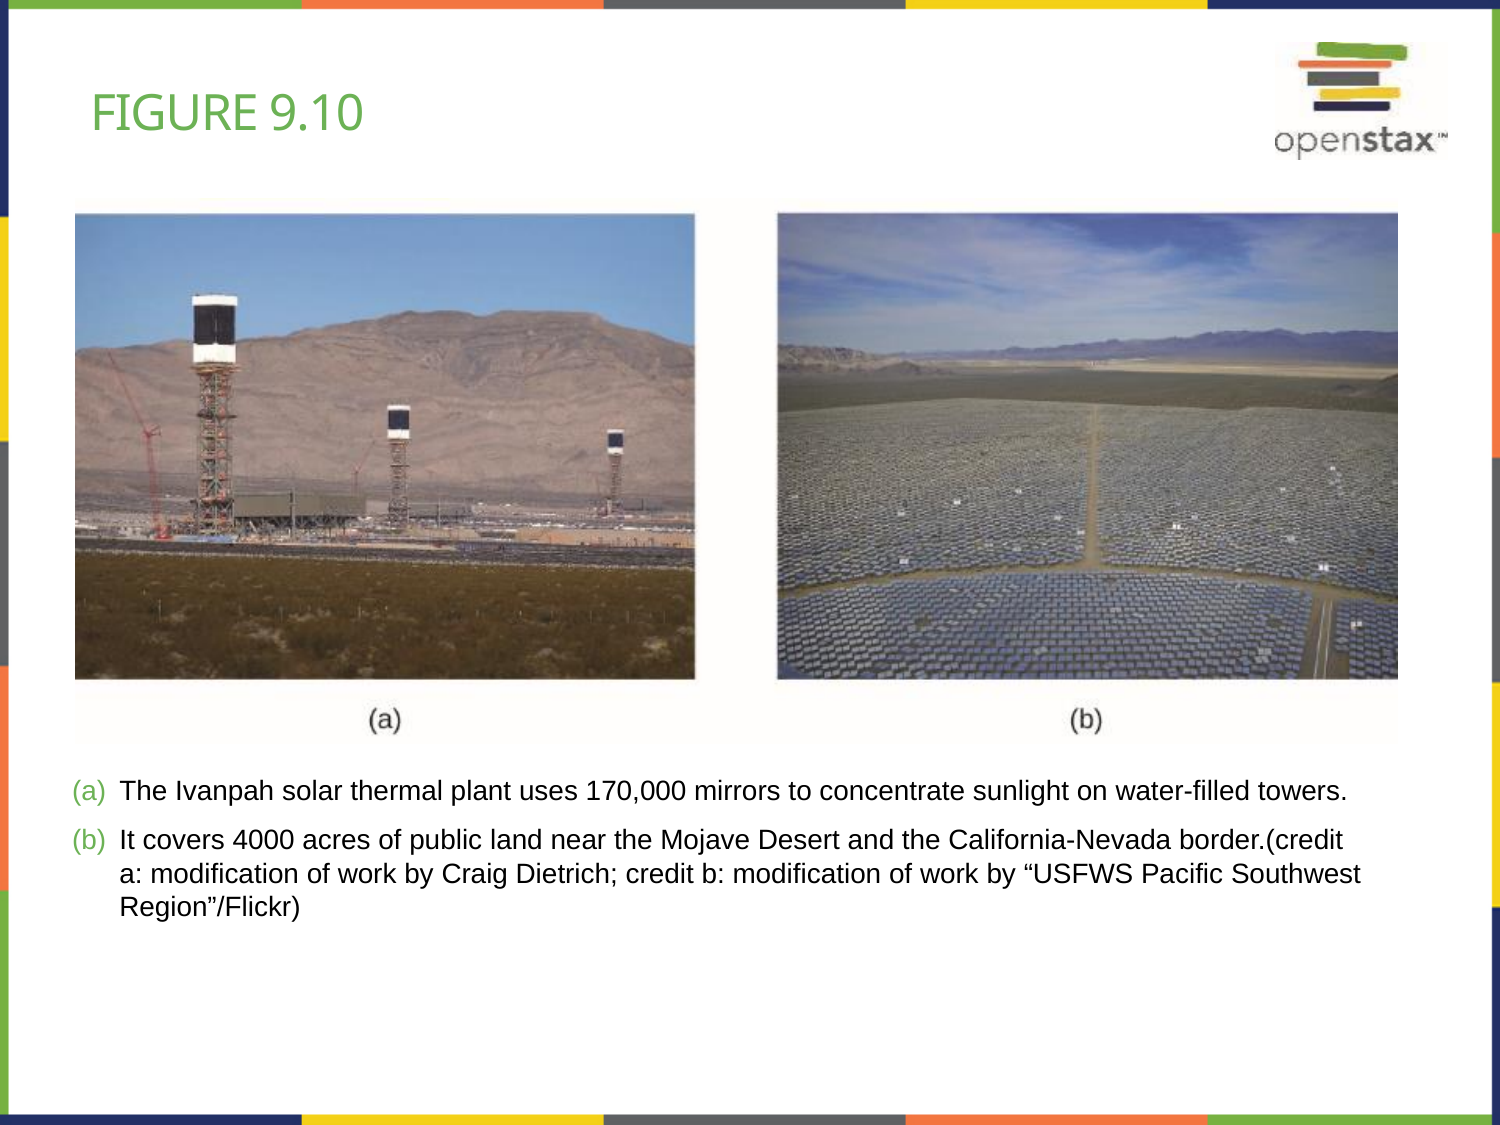

# Figure 9.10
The Ivanpah solar thermal plant uses 170,000 mirrors to concentrate sunlight on water-filled towers.
It covers 4000 acres of public land near the Mojave Desert and the California-Nevada border.(credit a: modification of work by Craig Dietrich; credit b: modification of work by “USFWS Pacific Southwest Region”/Flickr)